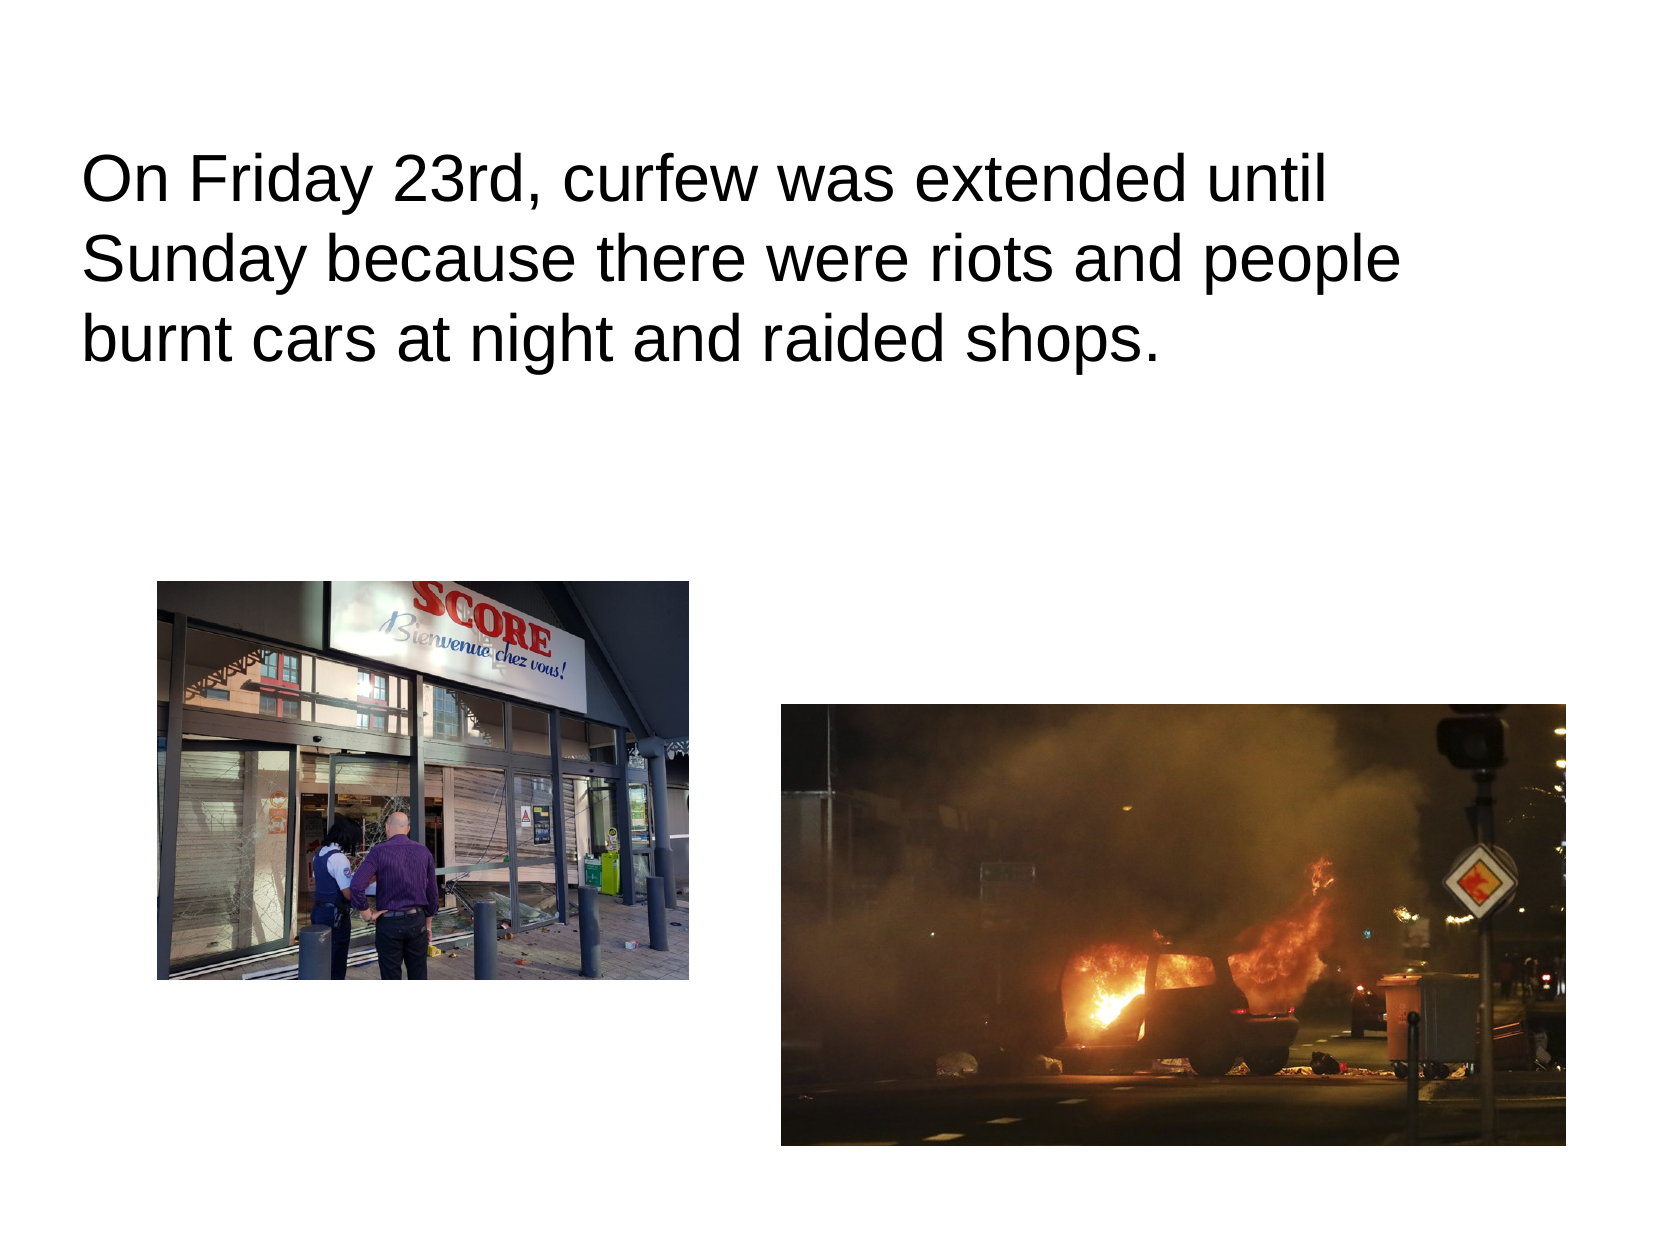

# On Friday 23rd, curfew was extended until Sunday because there were riots and people burnt cars at night and raided shops.